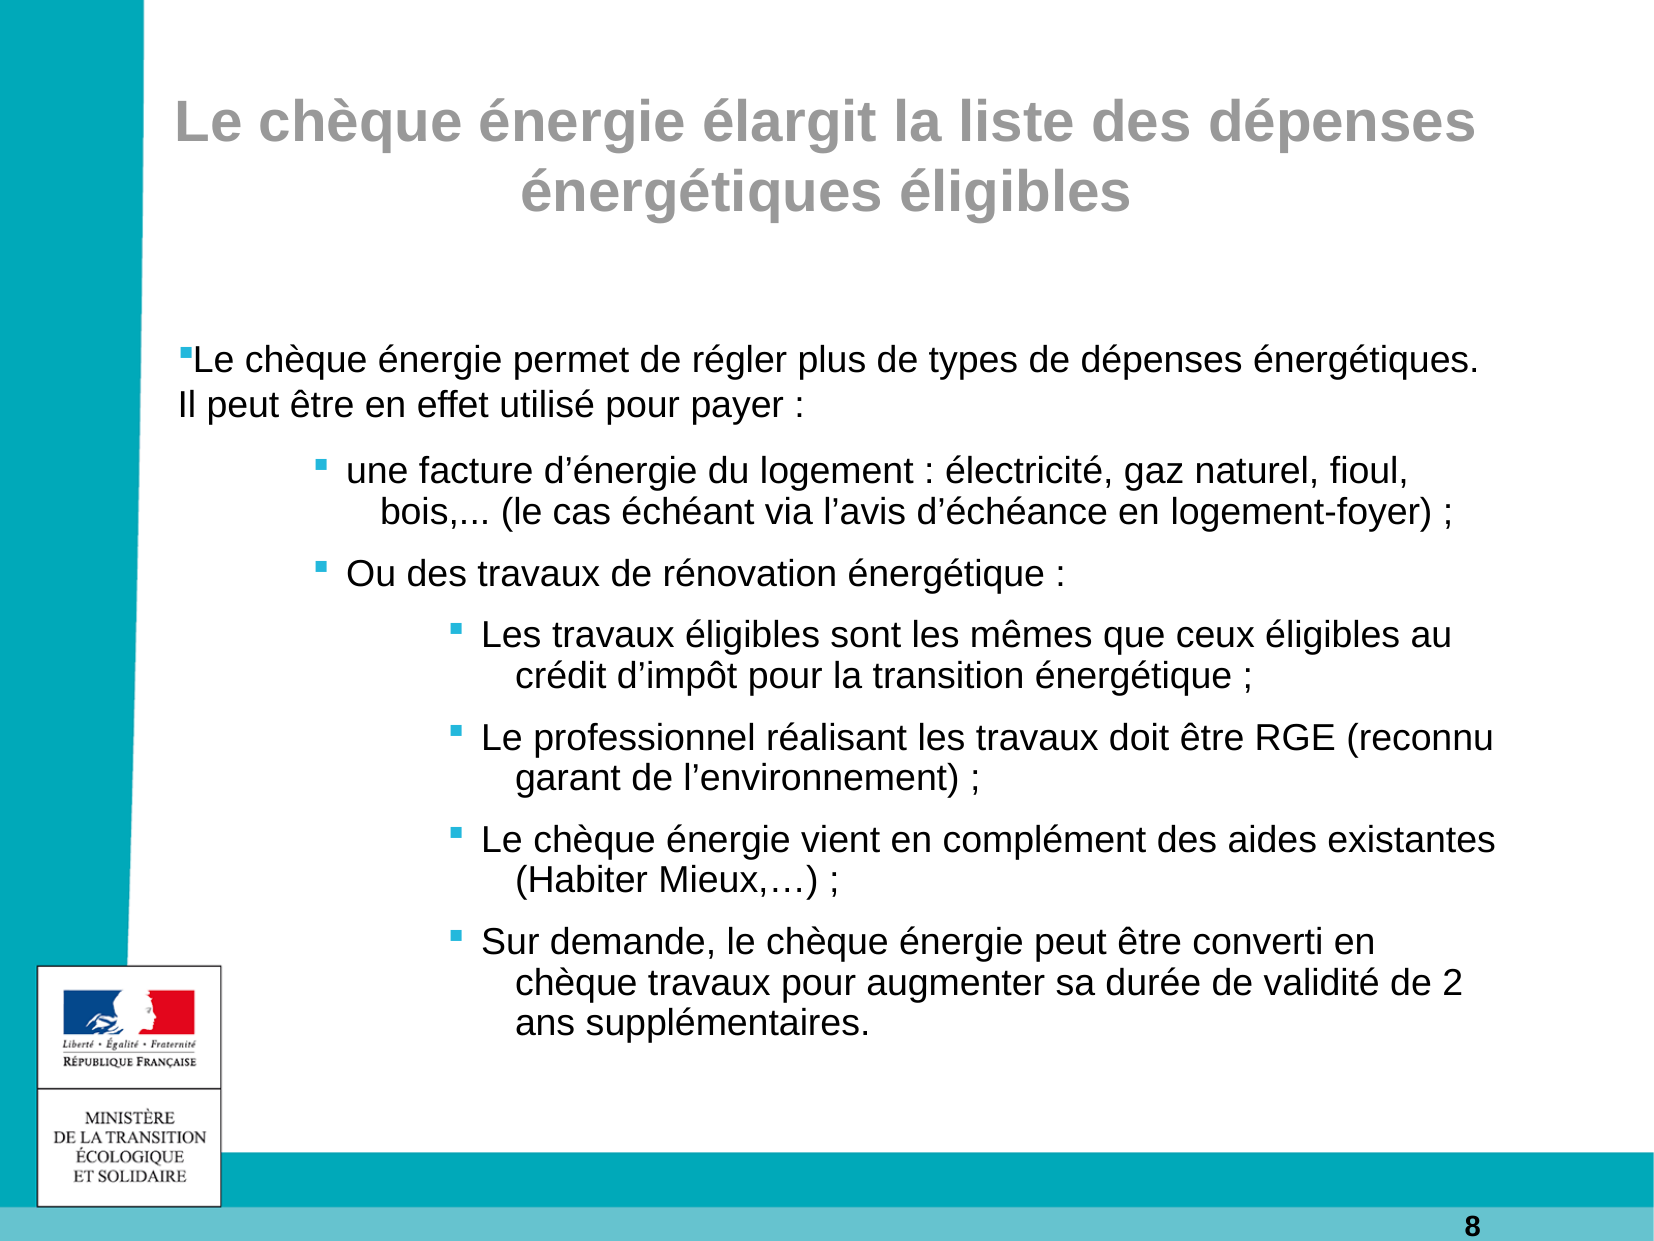

# Le chèque énergie élargit la liste des dépenses énergétiques éligibles
Le chèque énergie permet de régler plus de types de dépenses énergétiques. Il peut être en effet utilisé pour payer :
une facture d’énergie du logement : électricité, gaz naturel, fioul, bois,... (le cas échéant via l’avis d’échéance en logement-foyer) ;
Ou des travaux de rénovation énergétique :
Les travaux éligibles sont les mêmes que ceux éligibles au crédit d’impôt pour la transition énergétique ;
Le professionnel réalisant les travaux doit être RGE (reconnu garant de l’environnement) ;
Le chèque énergie vient en complément des aides existantes (Habiter Mieux,…) ;
Sur demande, le chèque énergie peut être converti en chèque travaux pour augmenter sa durée de validité de 2 ans supplémentaires.